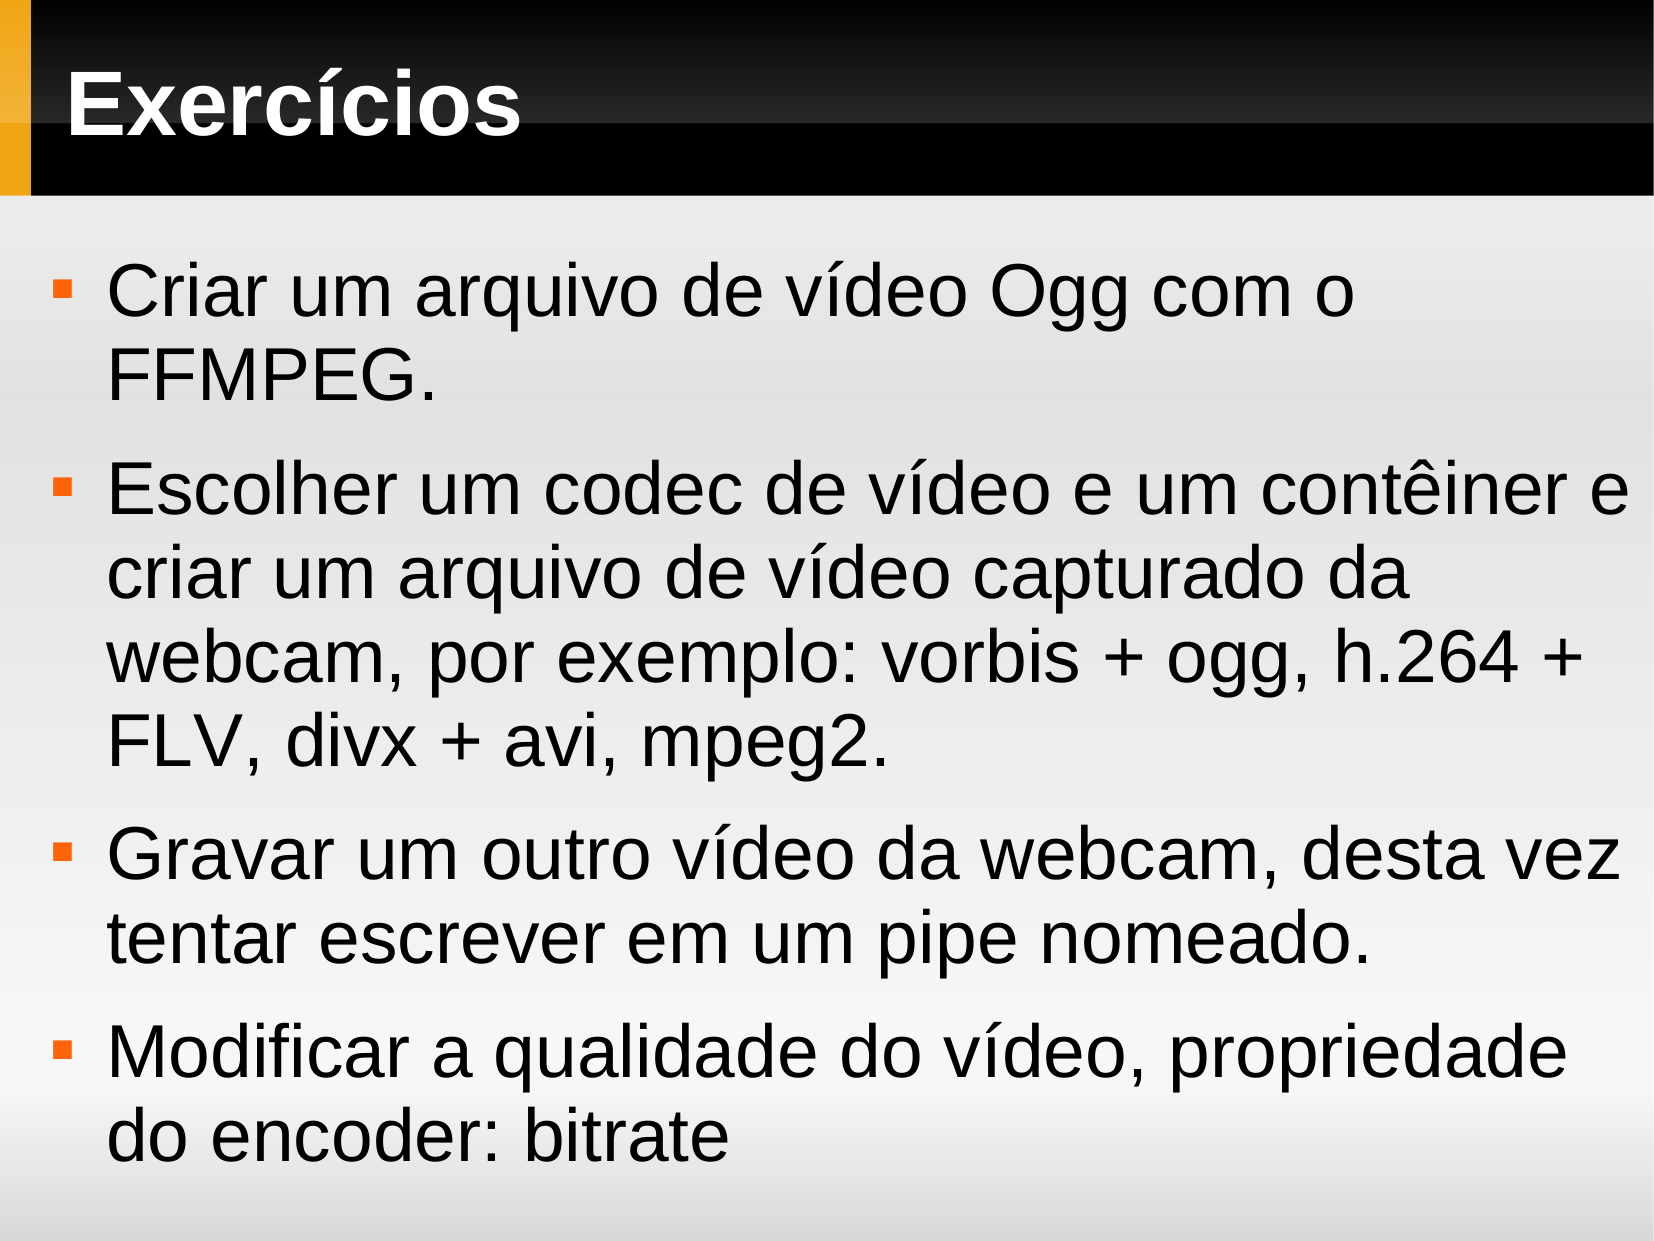

# Exercícios
Criar um arquivo de vídeo Ogg com o FFMPEG.
Escolher um codec de vídeo e um contêiner e criar um arquivo de vídeo capturado da webcam, por exemplo: vorbis + ogg, h.264 + FLV, divx + avi, mpeg2.
Gravar um outro vídeo da webcam, desta vez tentar escrever em um pipe nomeado.
Modificar a qualidade do vídeo, propriedade do encoder: bitrate